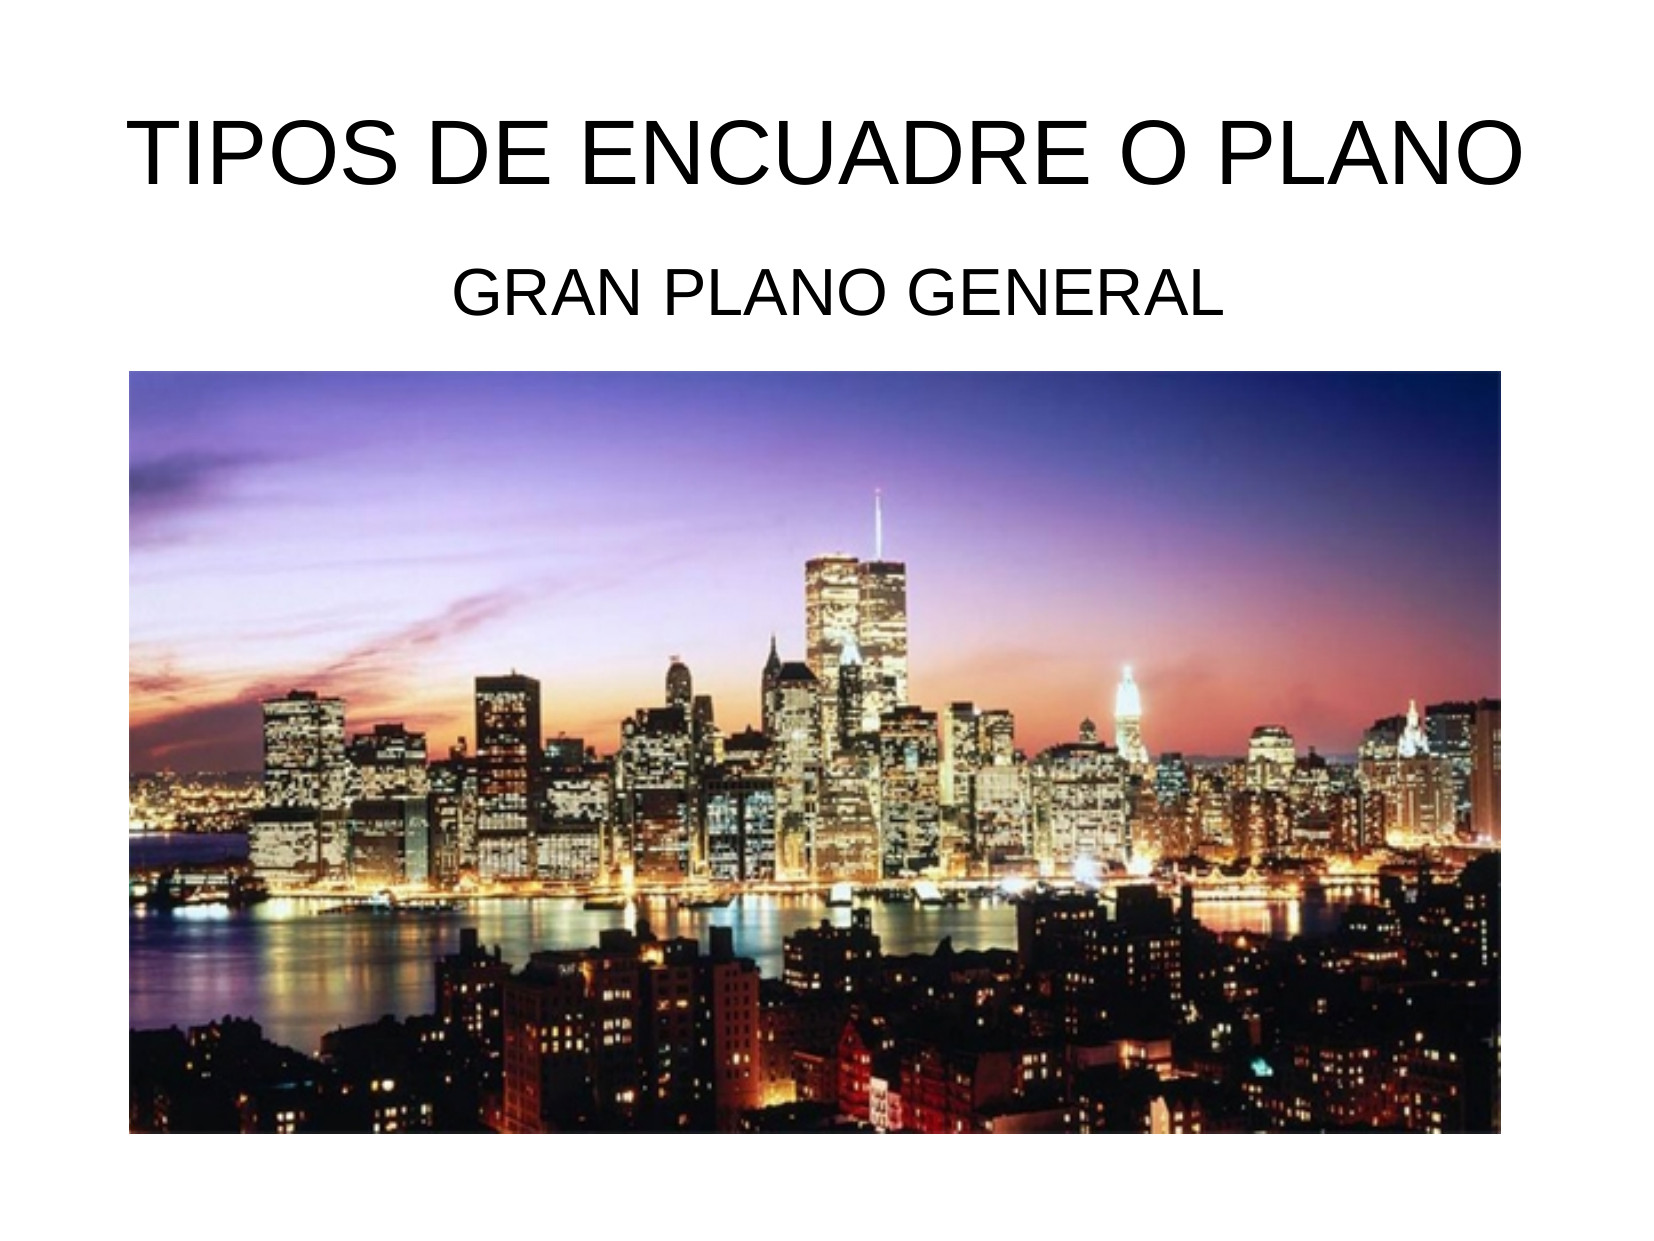

# TIPOS DE ENCUADRE O PLANO
GRAN PLANO GENERAL